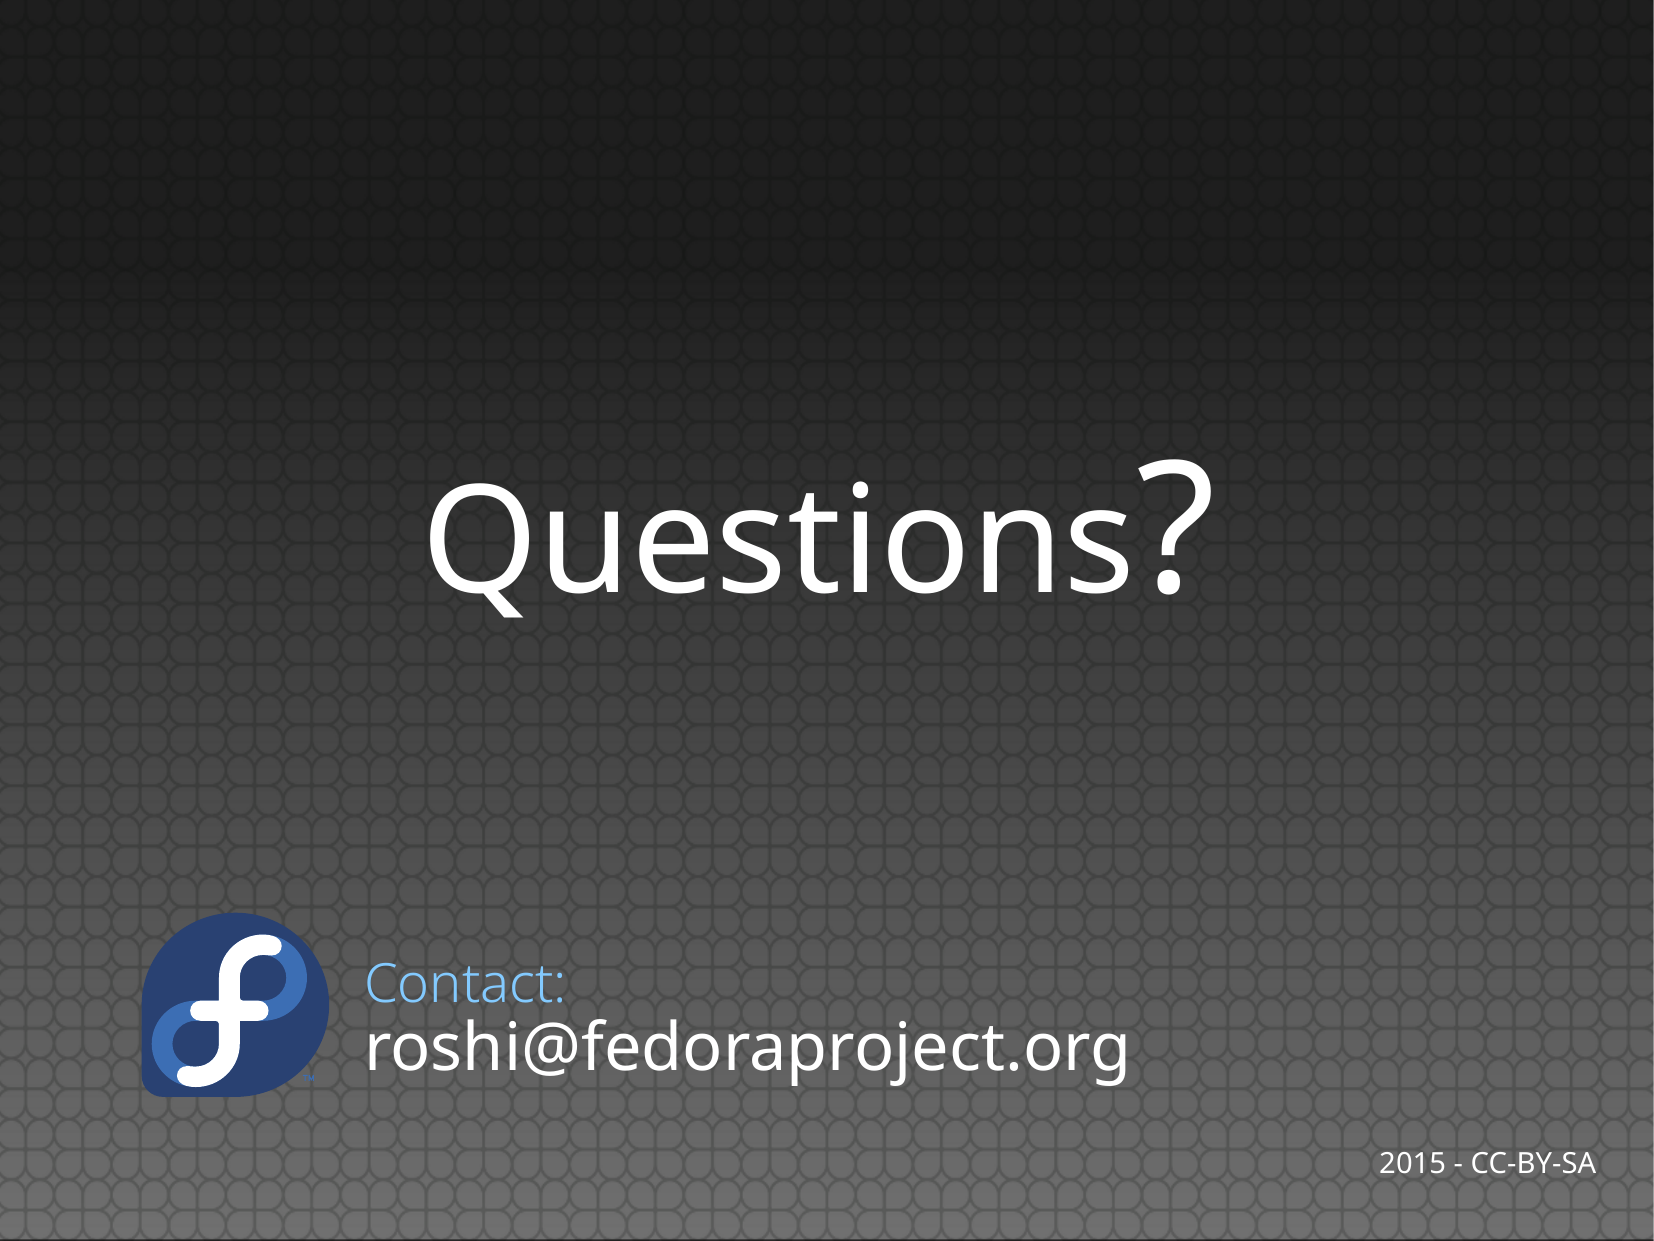

# Questions?
Contact:
roshi@fedoraproject.org
2015 - CC-BY-SA